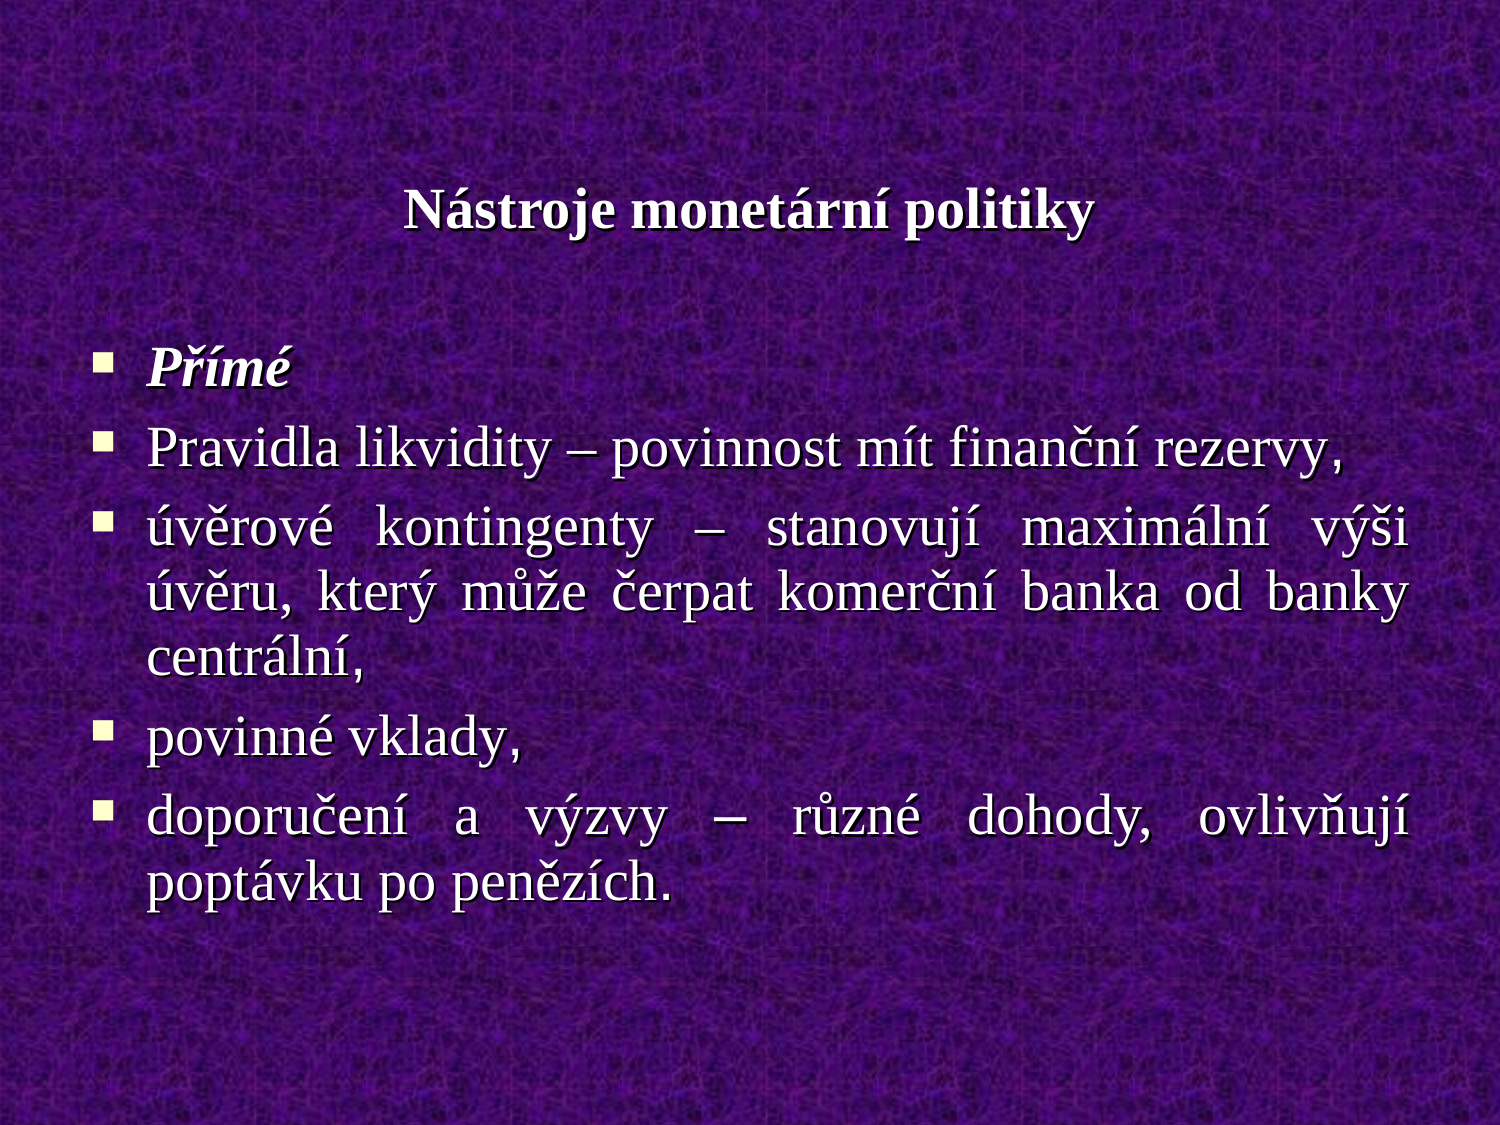

# Nástroje monetární politiky
Přímé
Pravidla likvidity – povinnost mít finanční rezervy,
úvěrové kontingenty – stanovují maximální výši úvěru, který může čerpat komerční banka od banky centrální,
povinné vklady,
doporučení a výzvy – různé dohody, ovlivňují poptávku po penězích.